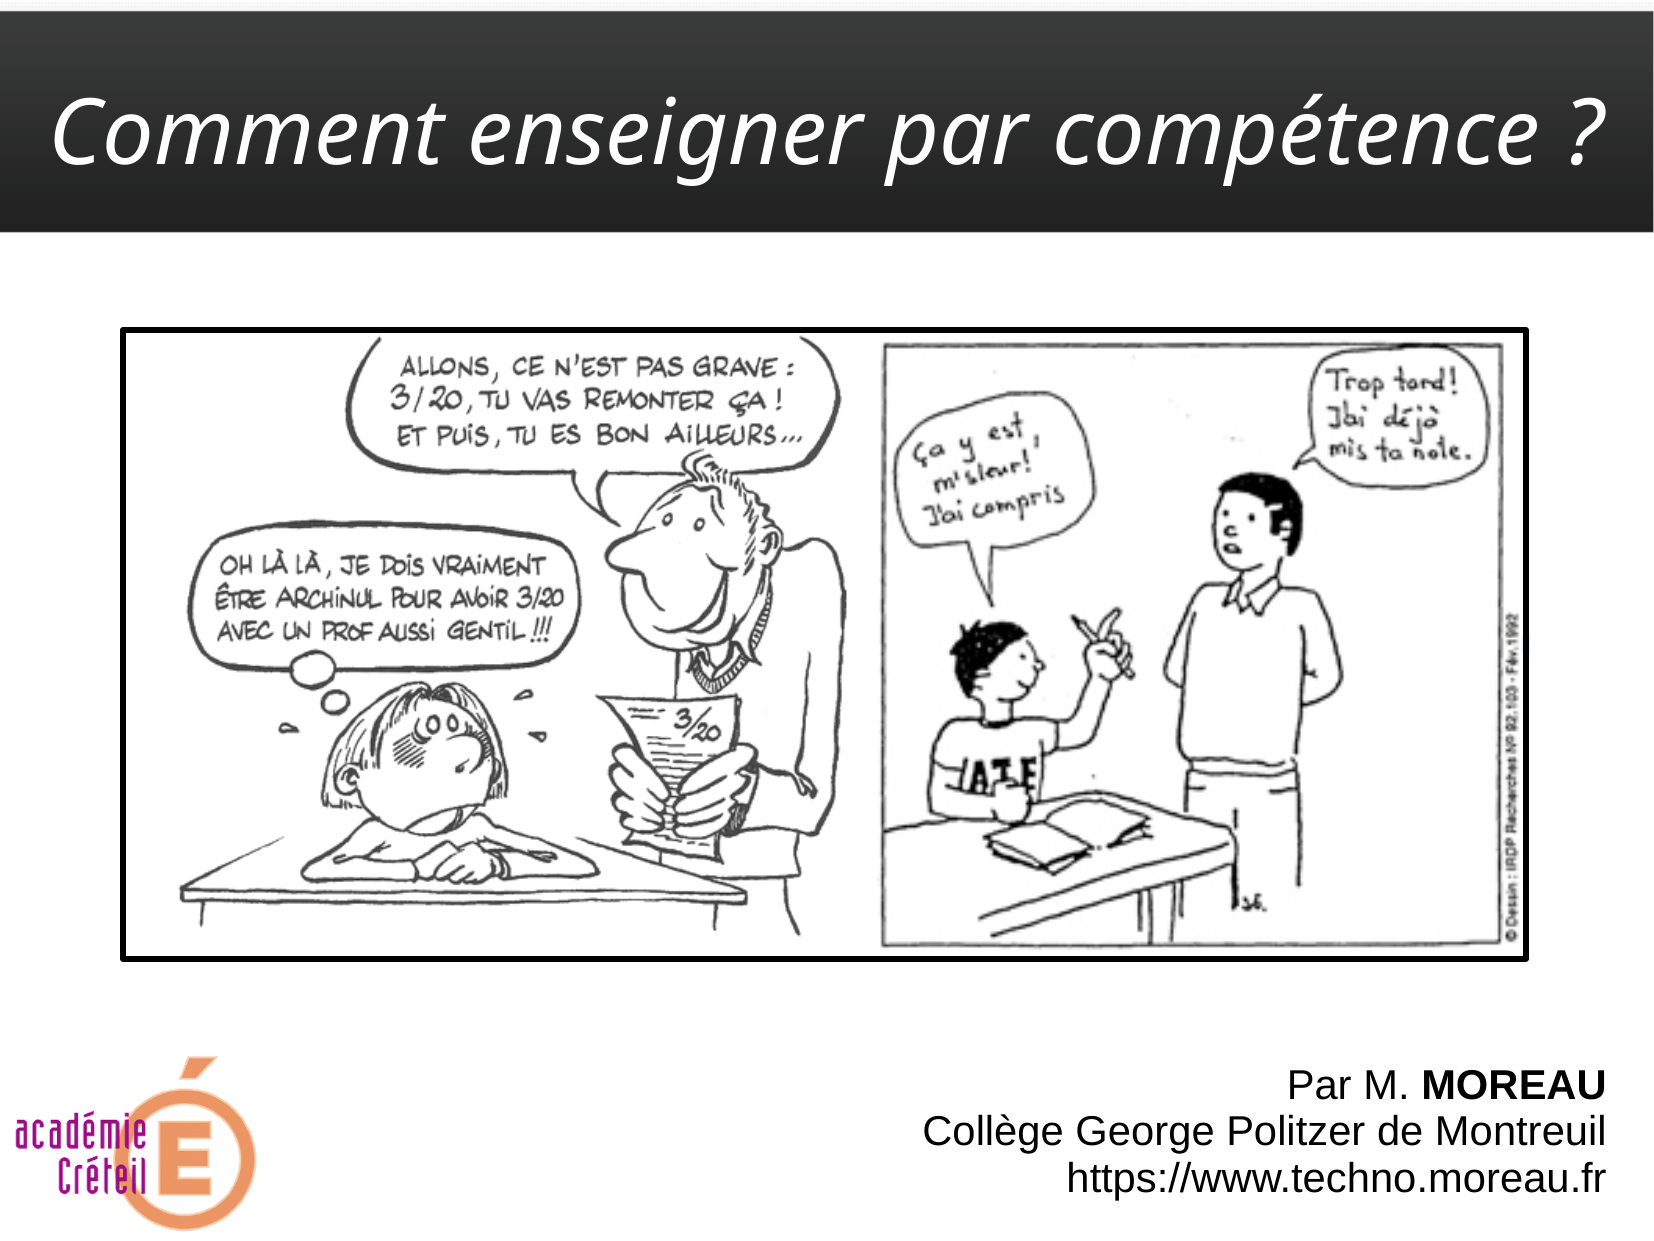

Comment enseigner par compétence ?
Par M. MOREAU
Collège George Politzer de Montreuil
https://www.techno.moreau.fr